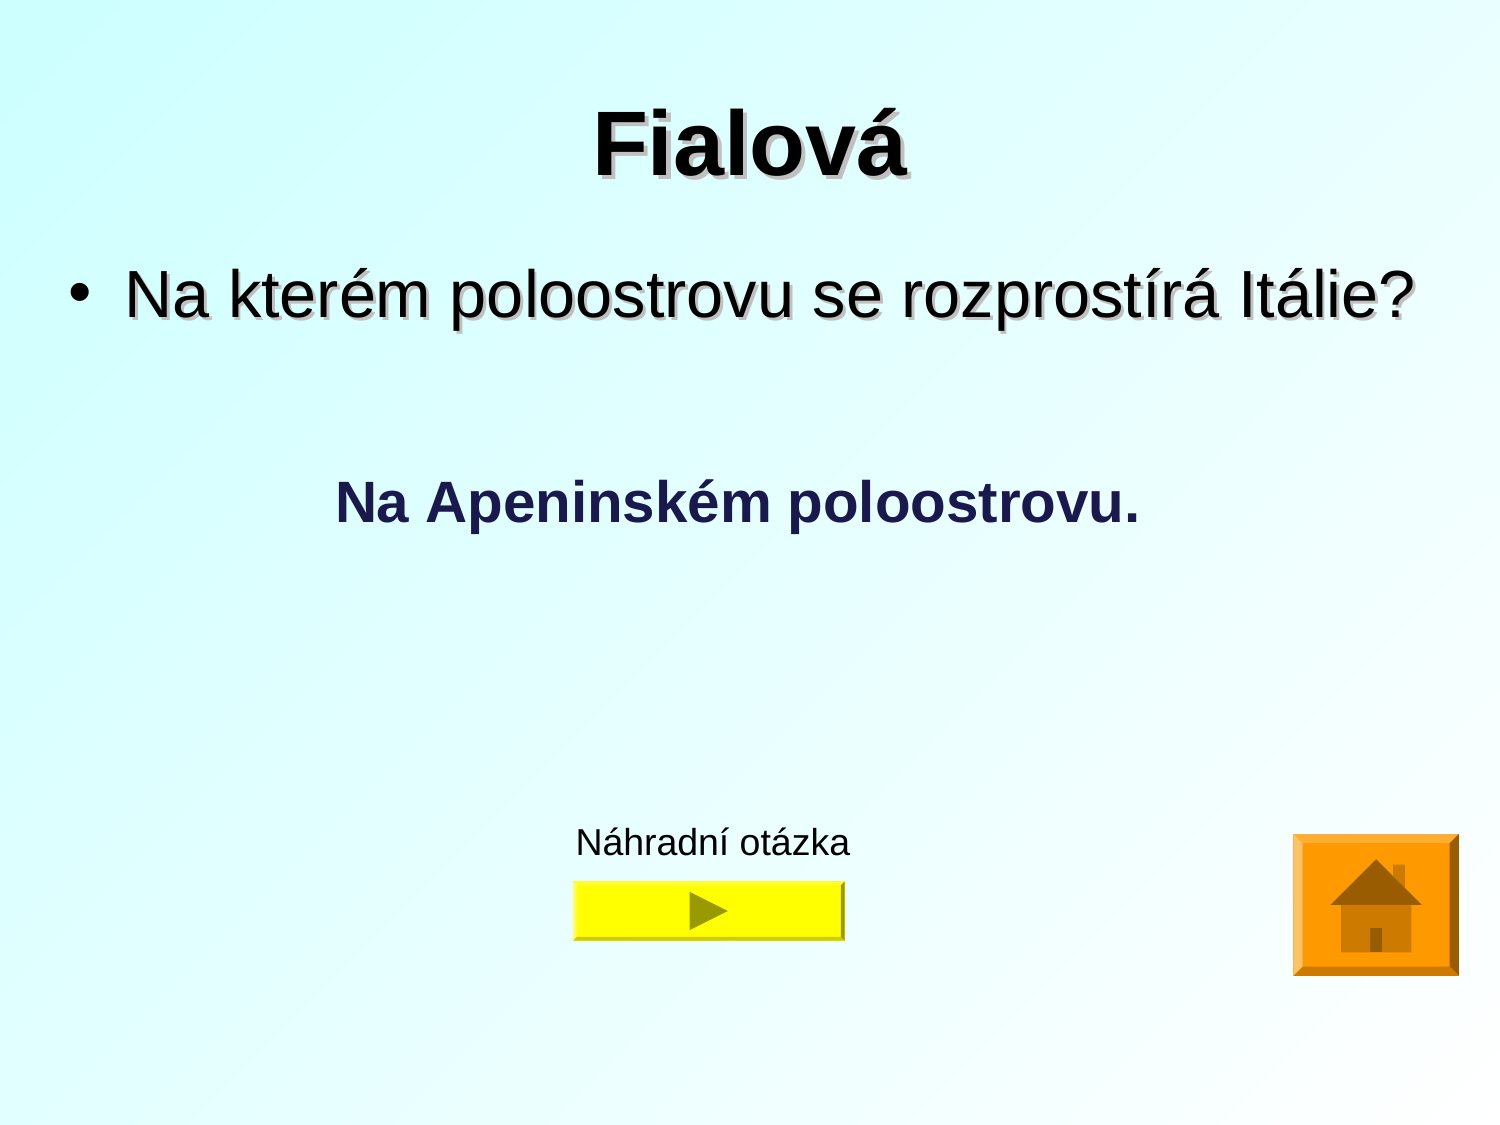

# Fialová
Na kterém poloostrovu se rozprostírá Itálie?
Na Apeninském poloostrovu.
Náhradní otázka